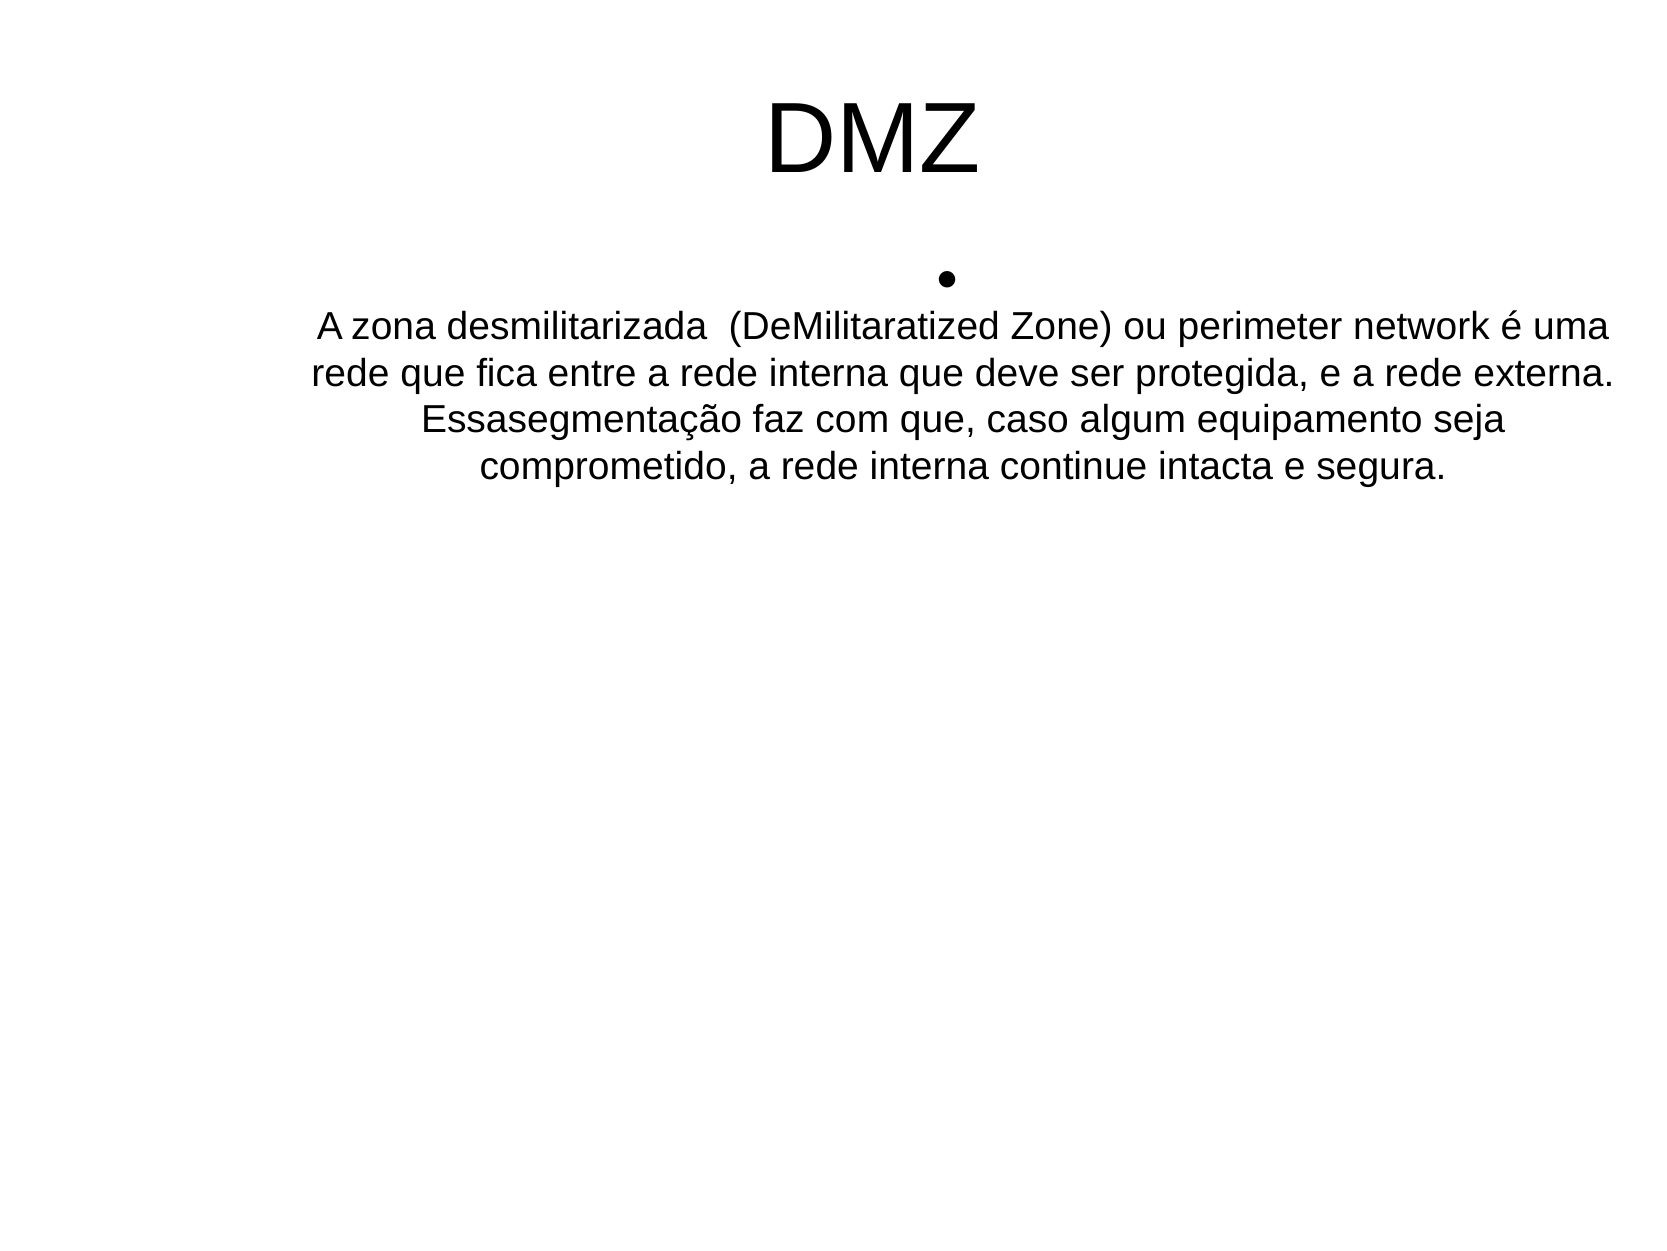

# DMZ
A zona desmilitarizada  (DeMilitaratized Zone) ou perimeter network é uma rede que fica entre a rede interna que deve ser protegida, e a rede externa. Essasegmentação faz com que, caso algum equipamento seja comprometido, a rede interna continue intacta e segura.